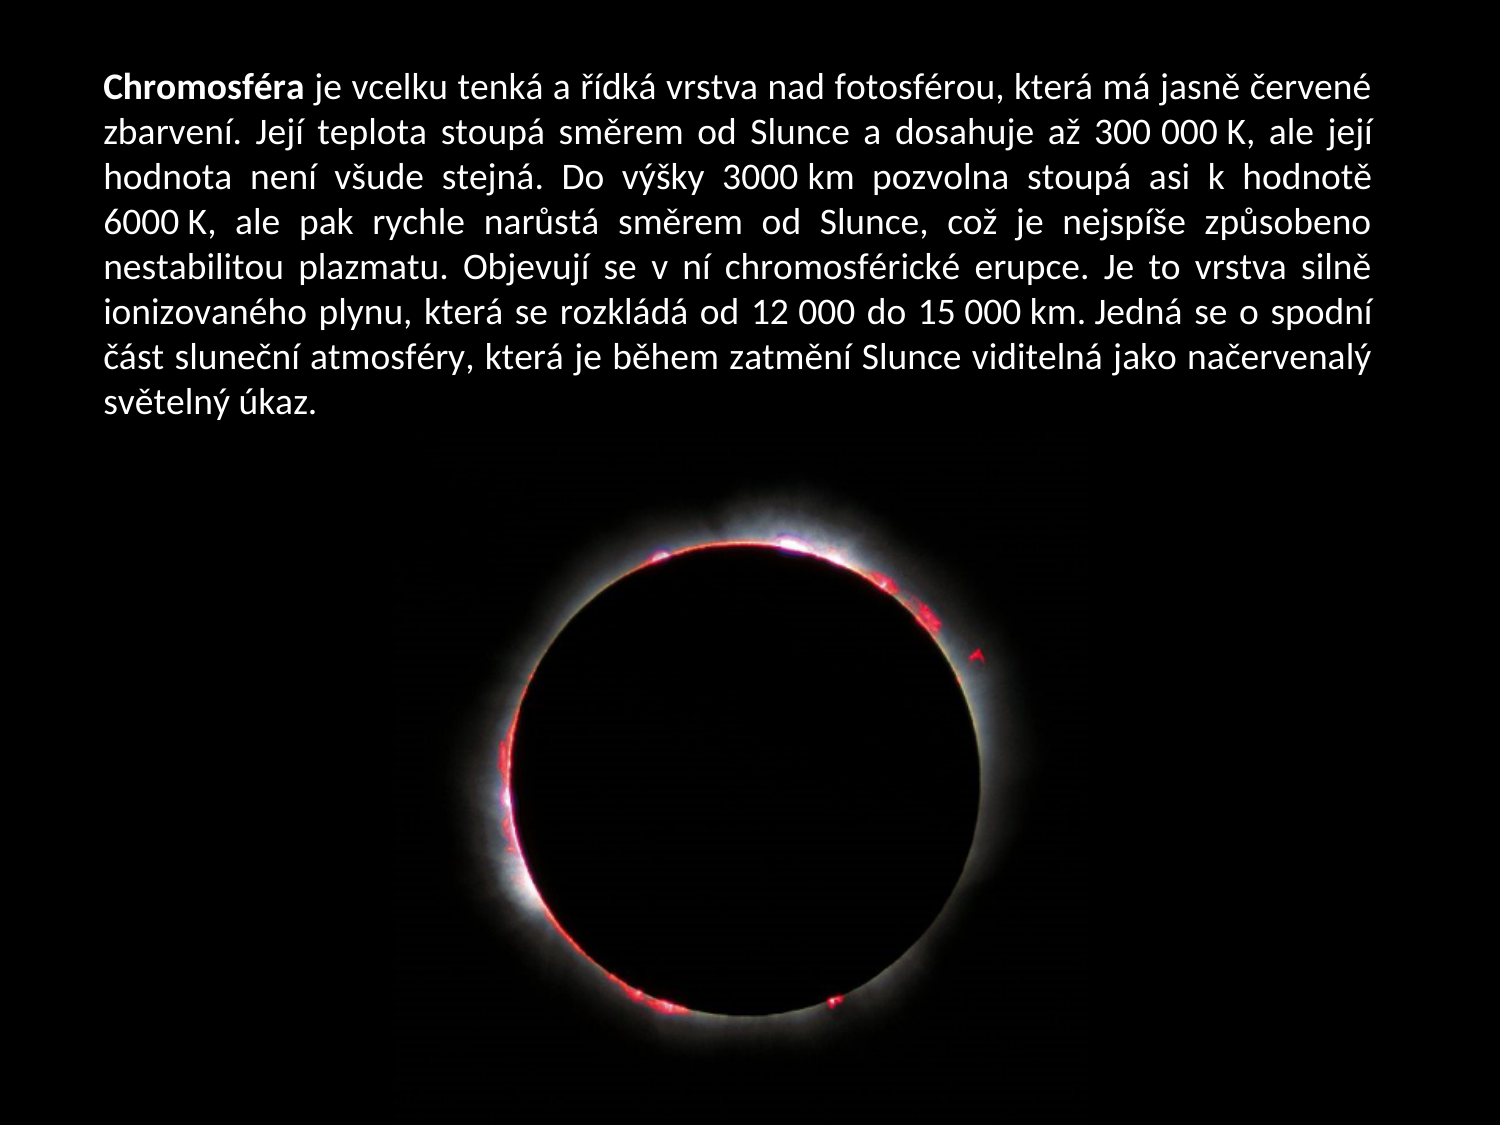

Chromosféra je vcelku tenká a řídká vrstva nad fotosférou, která má jasně červené zbarvení. Její teplota stoupá směrem od Slunce a dosahuje až 300 000 K, ale její hodnota není všude stejná. Do výšky 3000 km pozvolna stoupá asi k hodnotě 6000 K, ale pak rychle narůstá směrem od Slunce, což je nejspíše způsobeno nestabilitou plazmatu. Objevují se v ní chromosférické erupce. Je to vrstva silně ionizovaného plynu, která se rozkládá od 12 000 do 15 000 km. Jedná se o spodní část sluneční atmosféry, která je během zatmění Slunce viditelná jako načervenalý světelný úkaz.